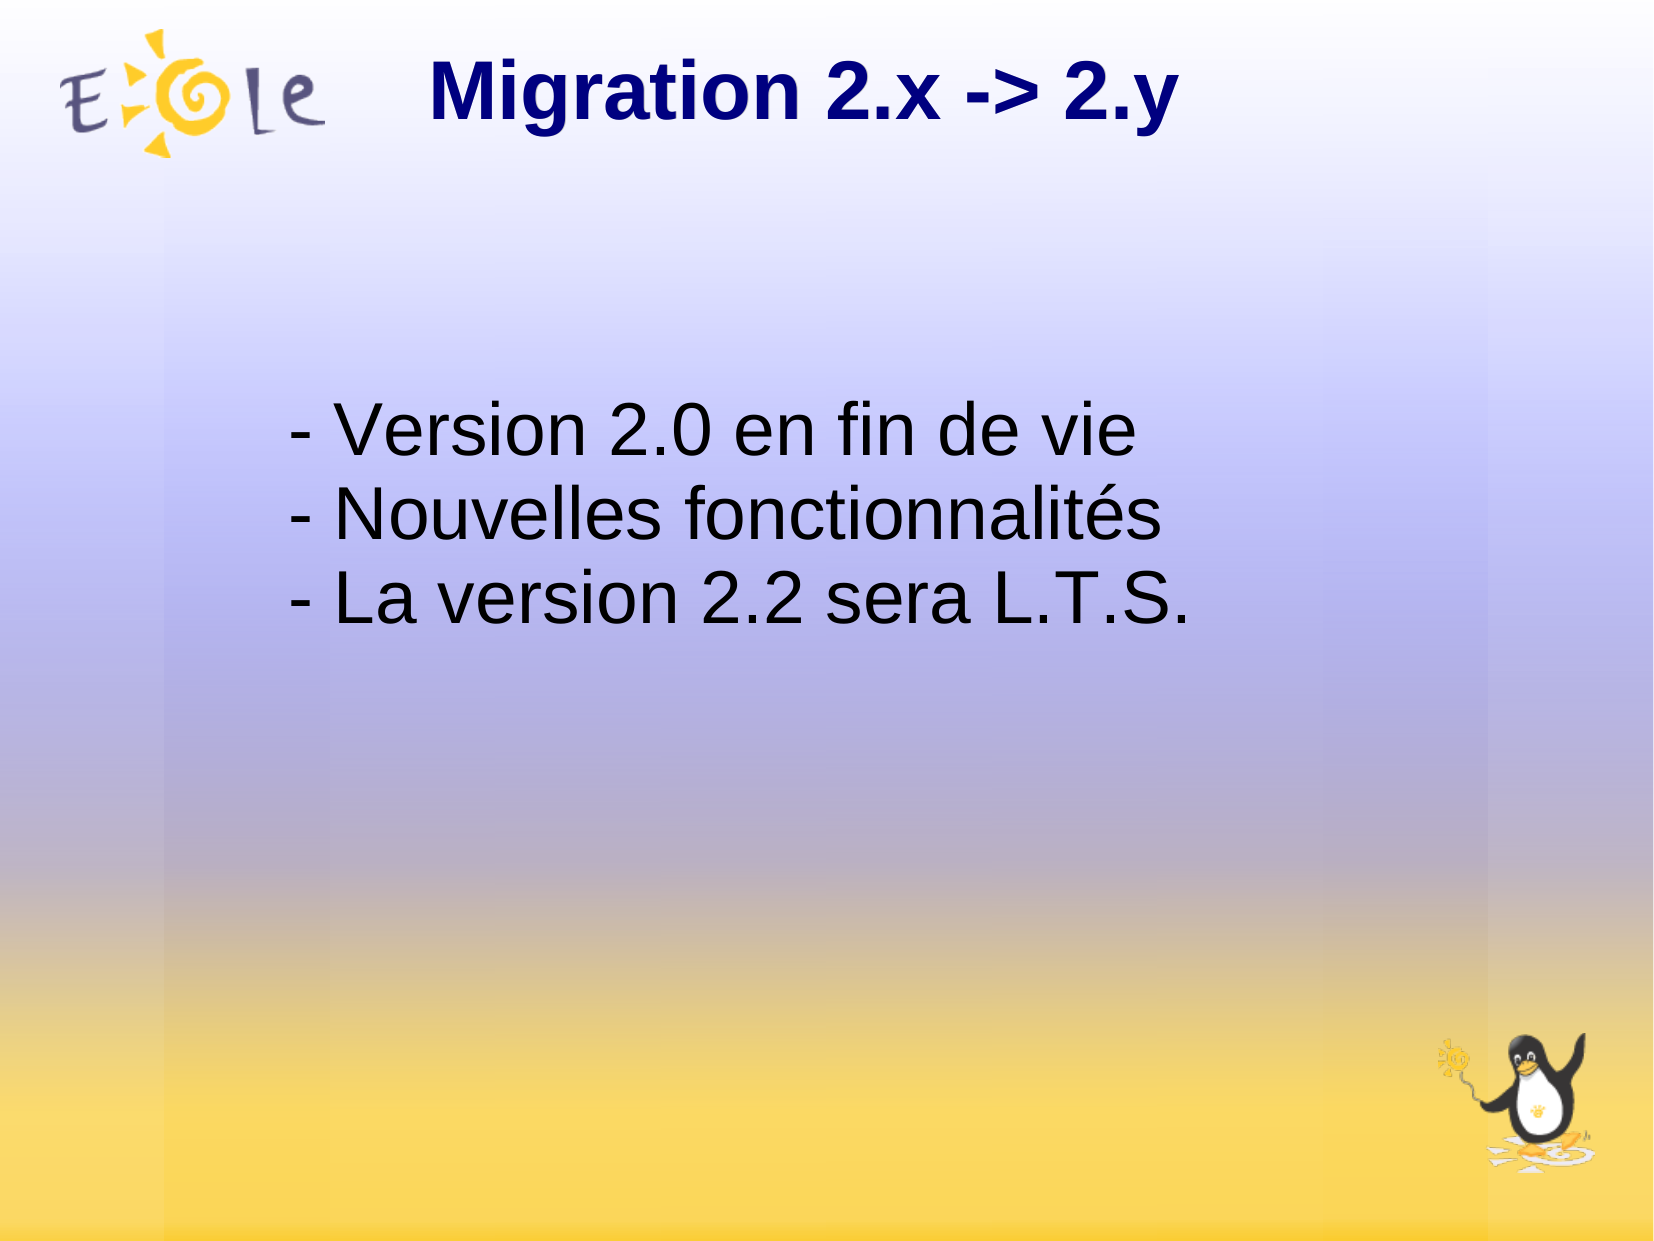

Migration 2.x -> 2.y
- Version 2.0 en fin de vie
- Nouvelles fonctionnalités
- La version 2.2 sera L.T.S.